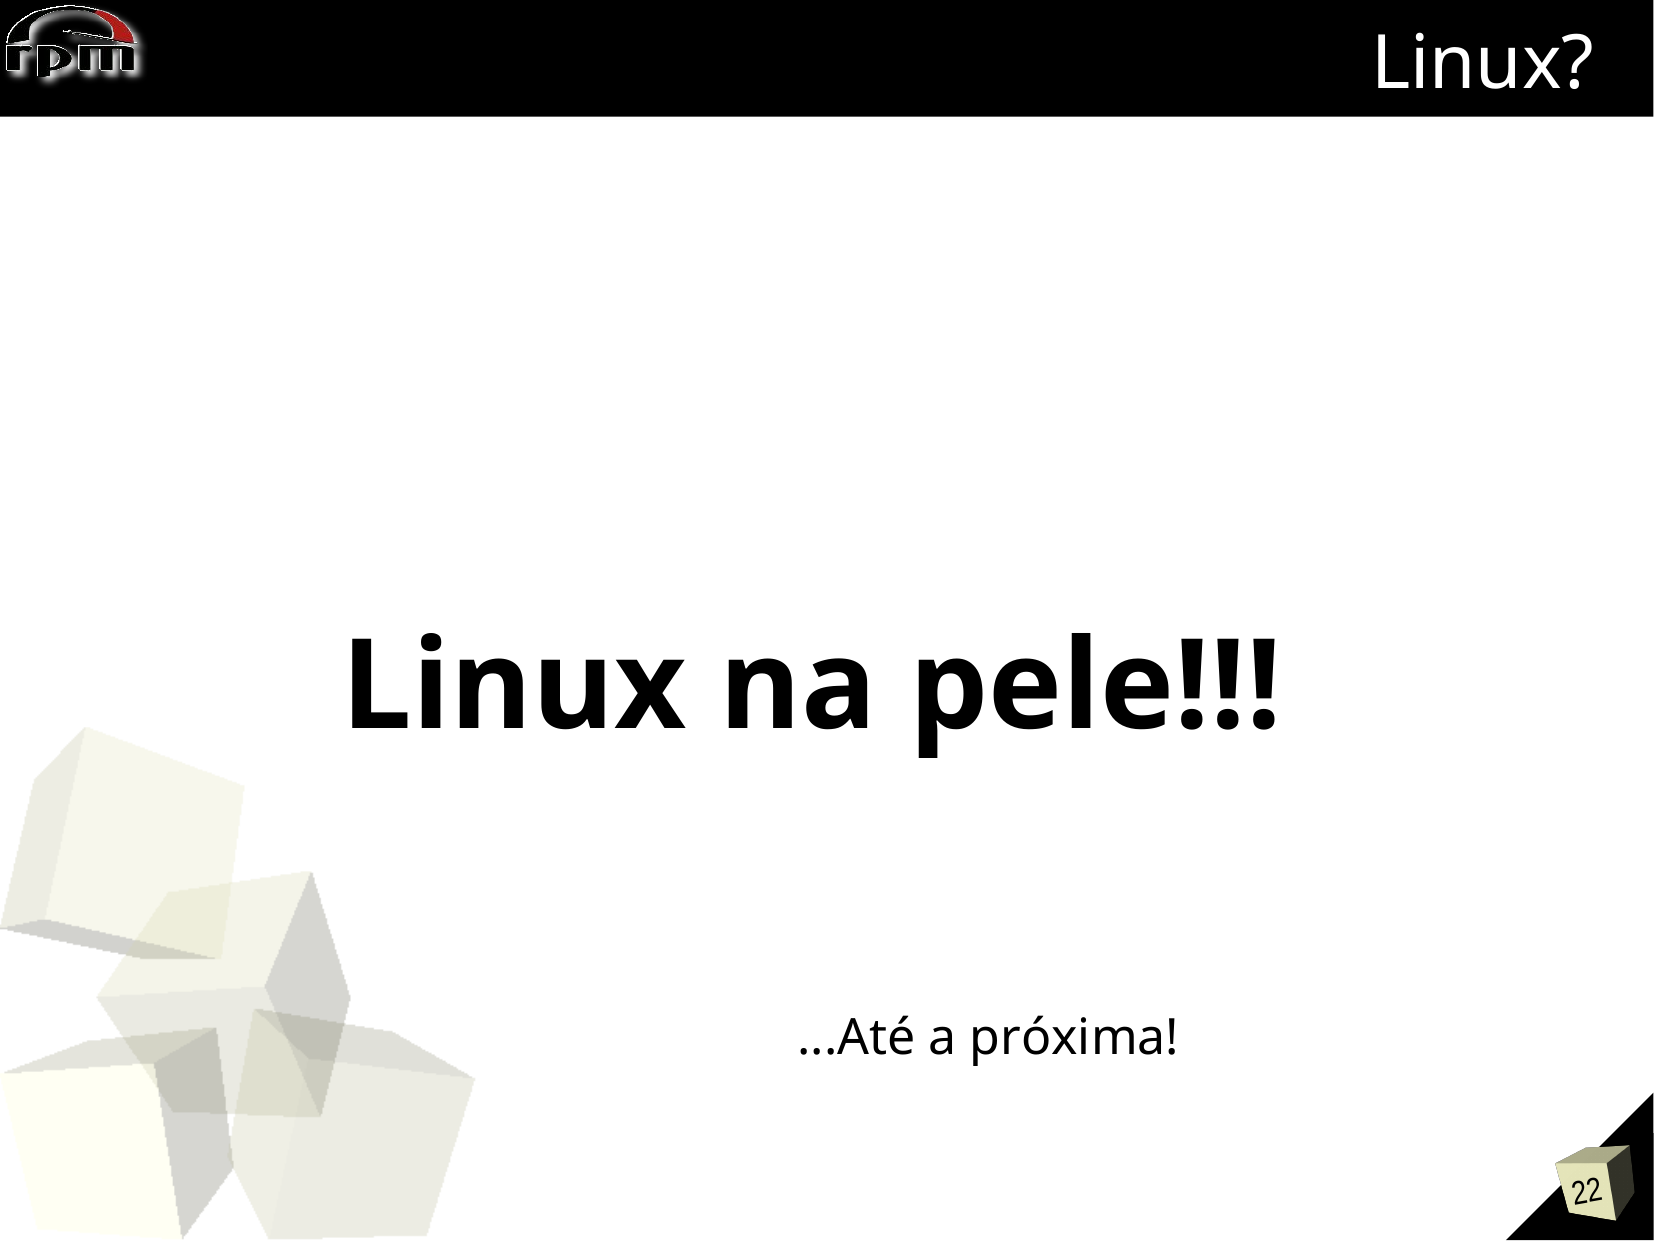

# Linux?
Linux na pele!!!
...Até a próxima!